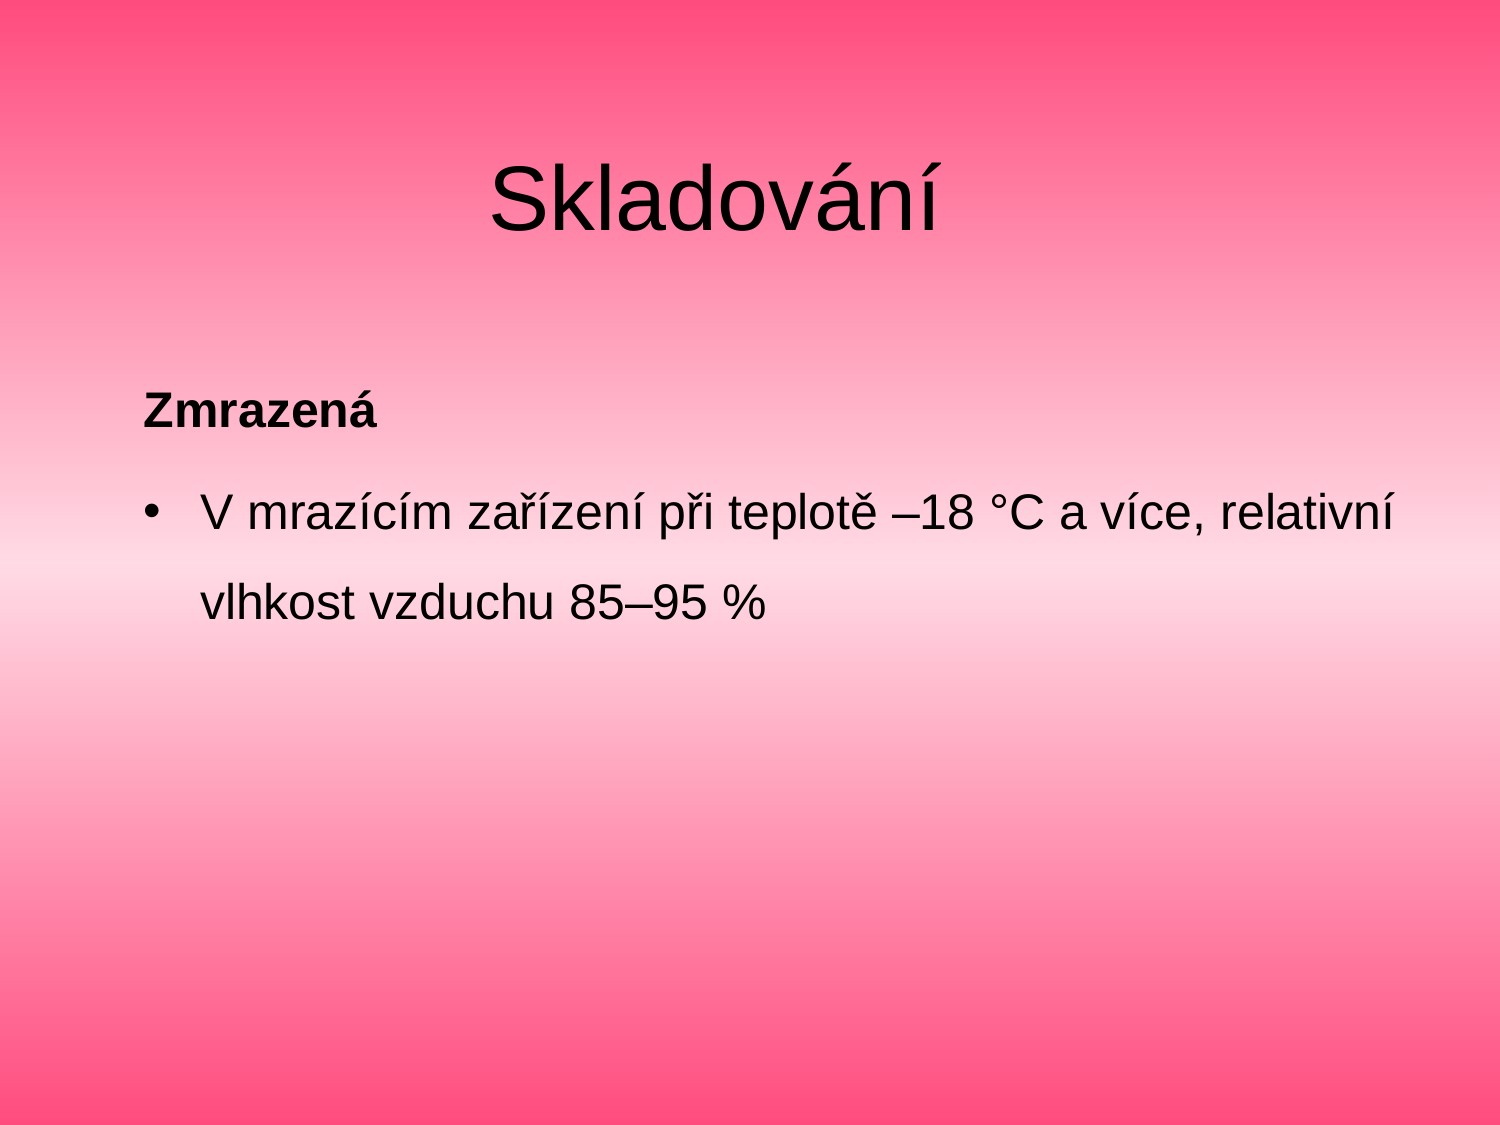

# Skladování
Zmrazená
V mrazícím zařízení při teplotě –18 °C a více, relativní vlhkost vzduchu 85–95 %